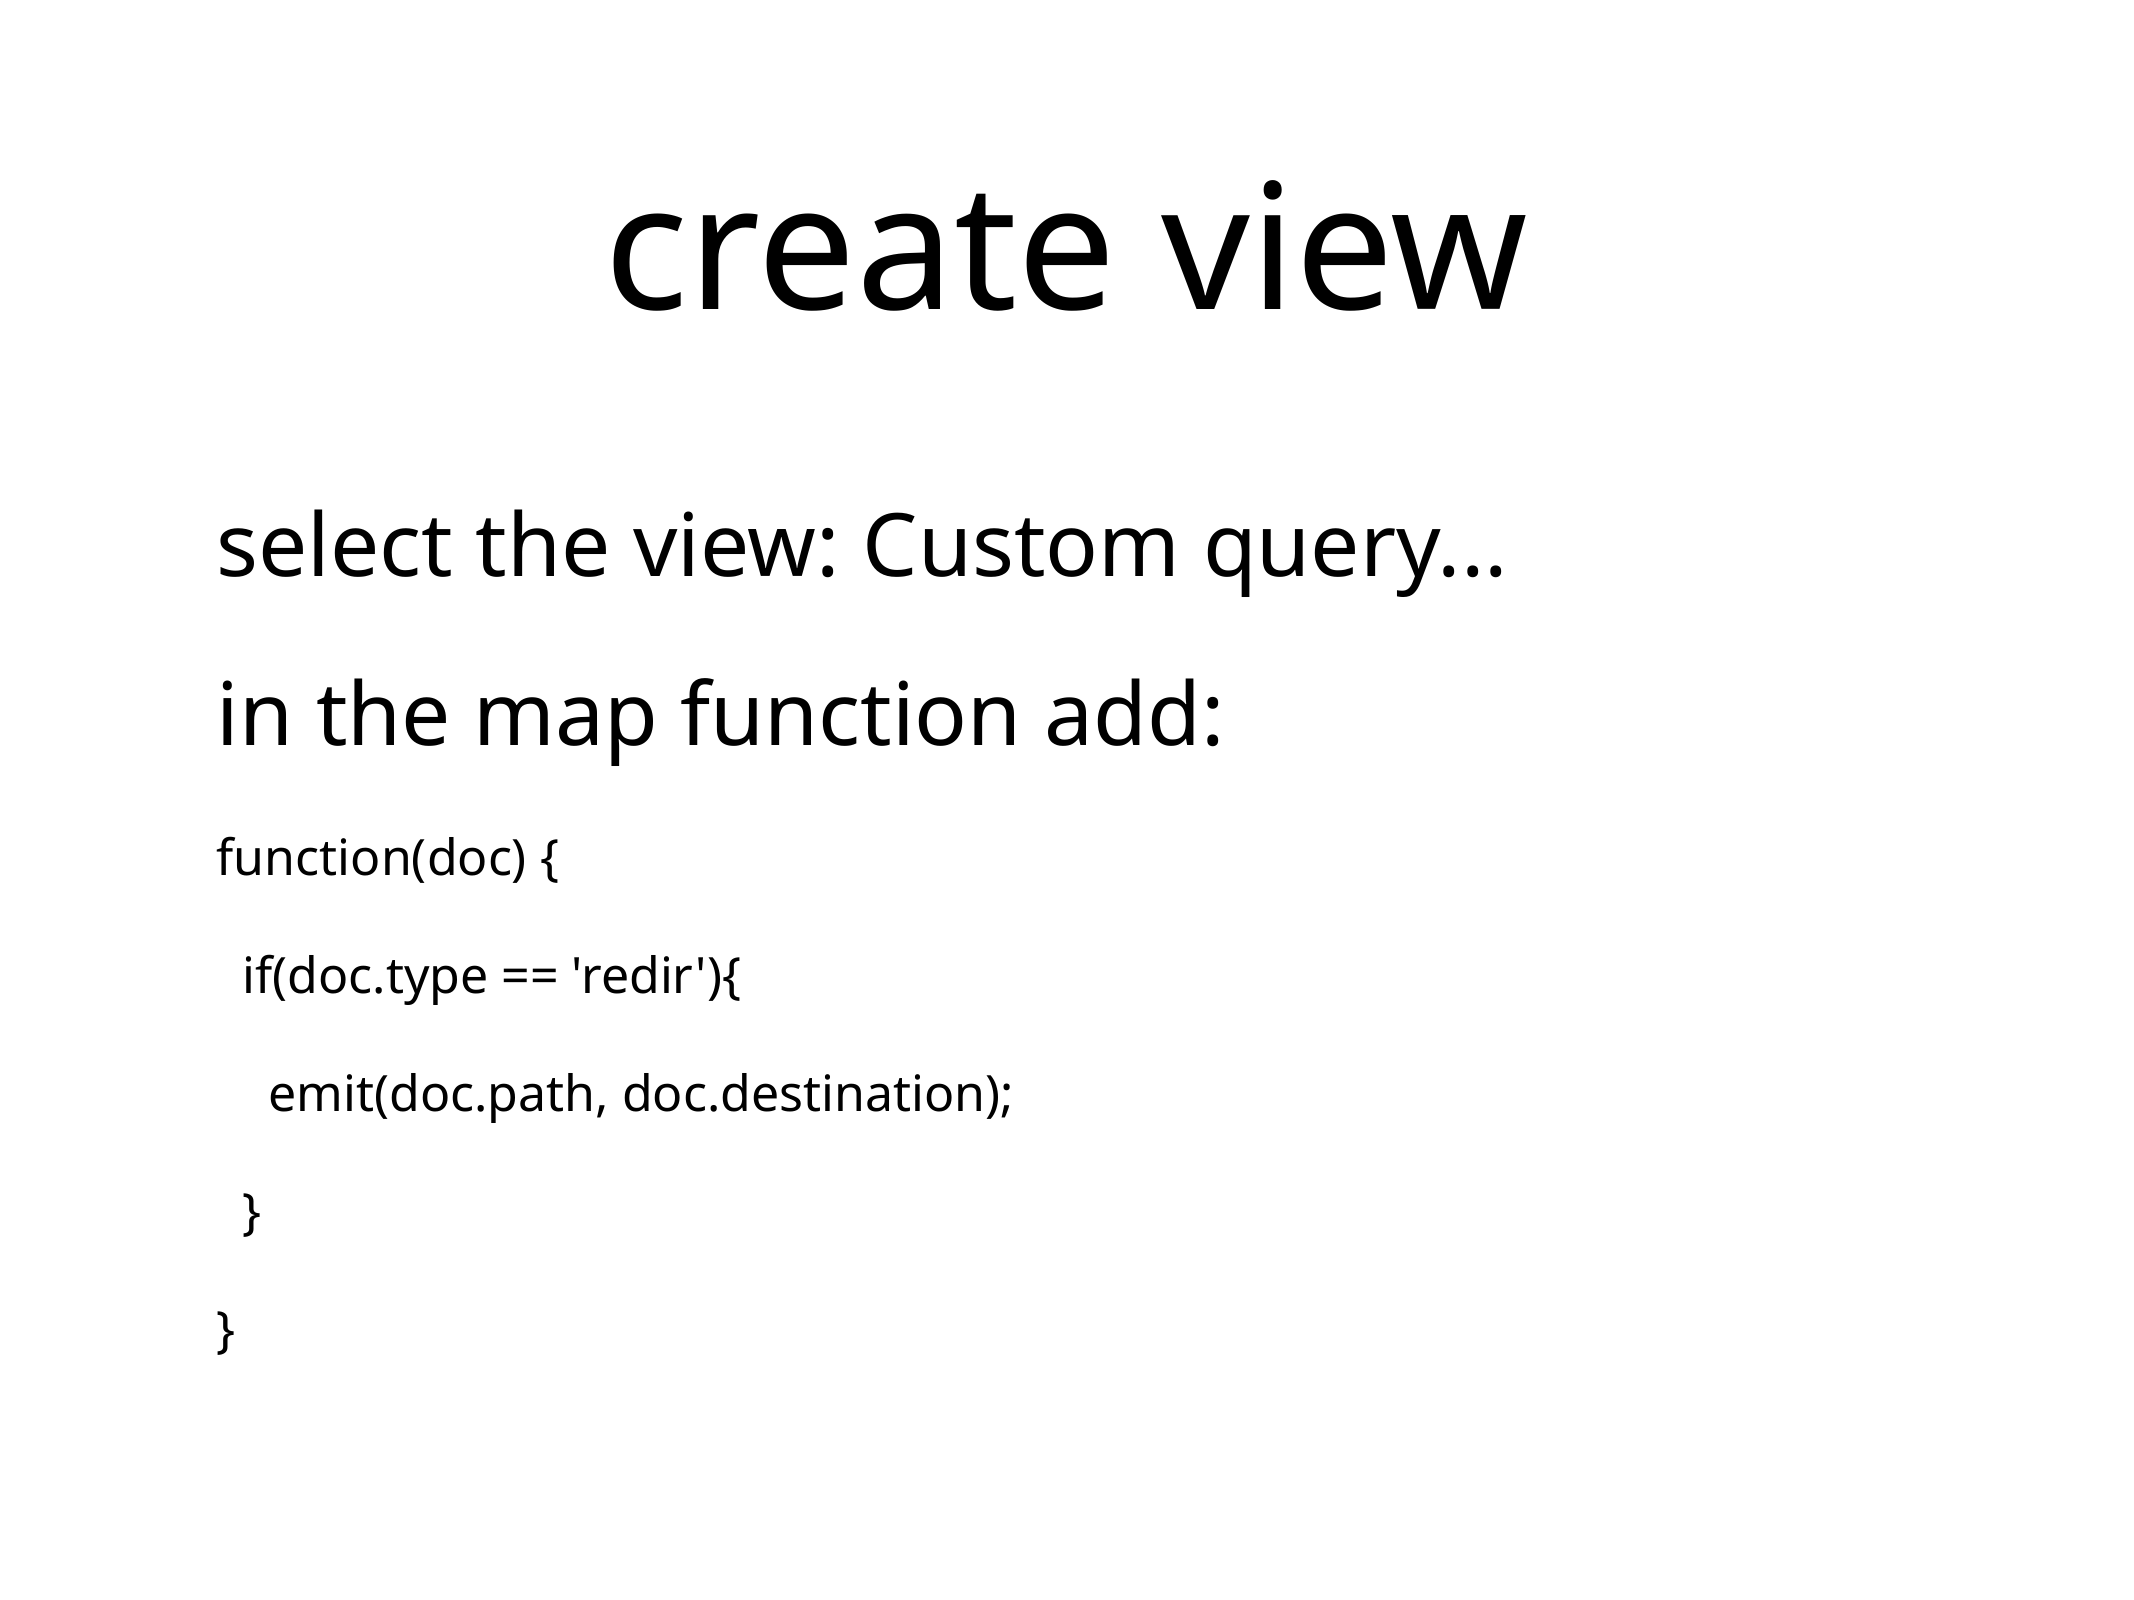

# create view
select the view: Custom query...
in the map function add:
function(doc) {
 if(doc.type == 'redir'){
 emit(doc.path, doc.destination);
 }
}